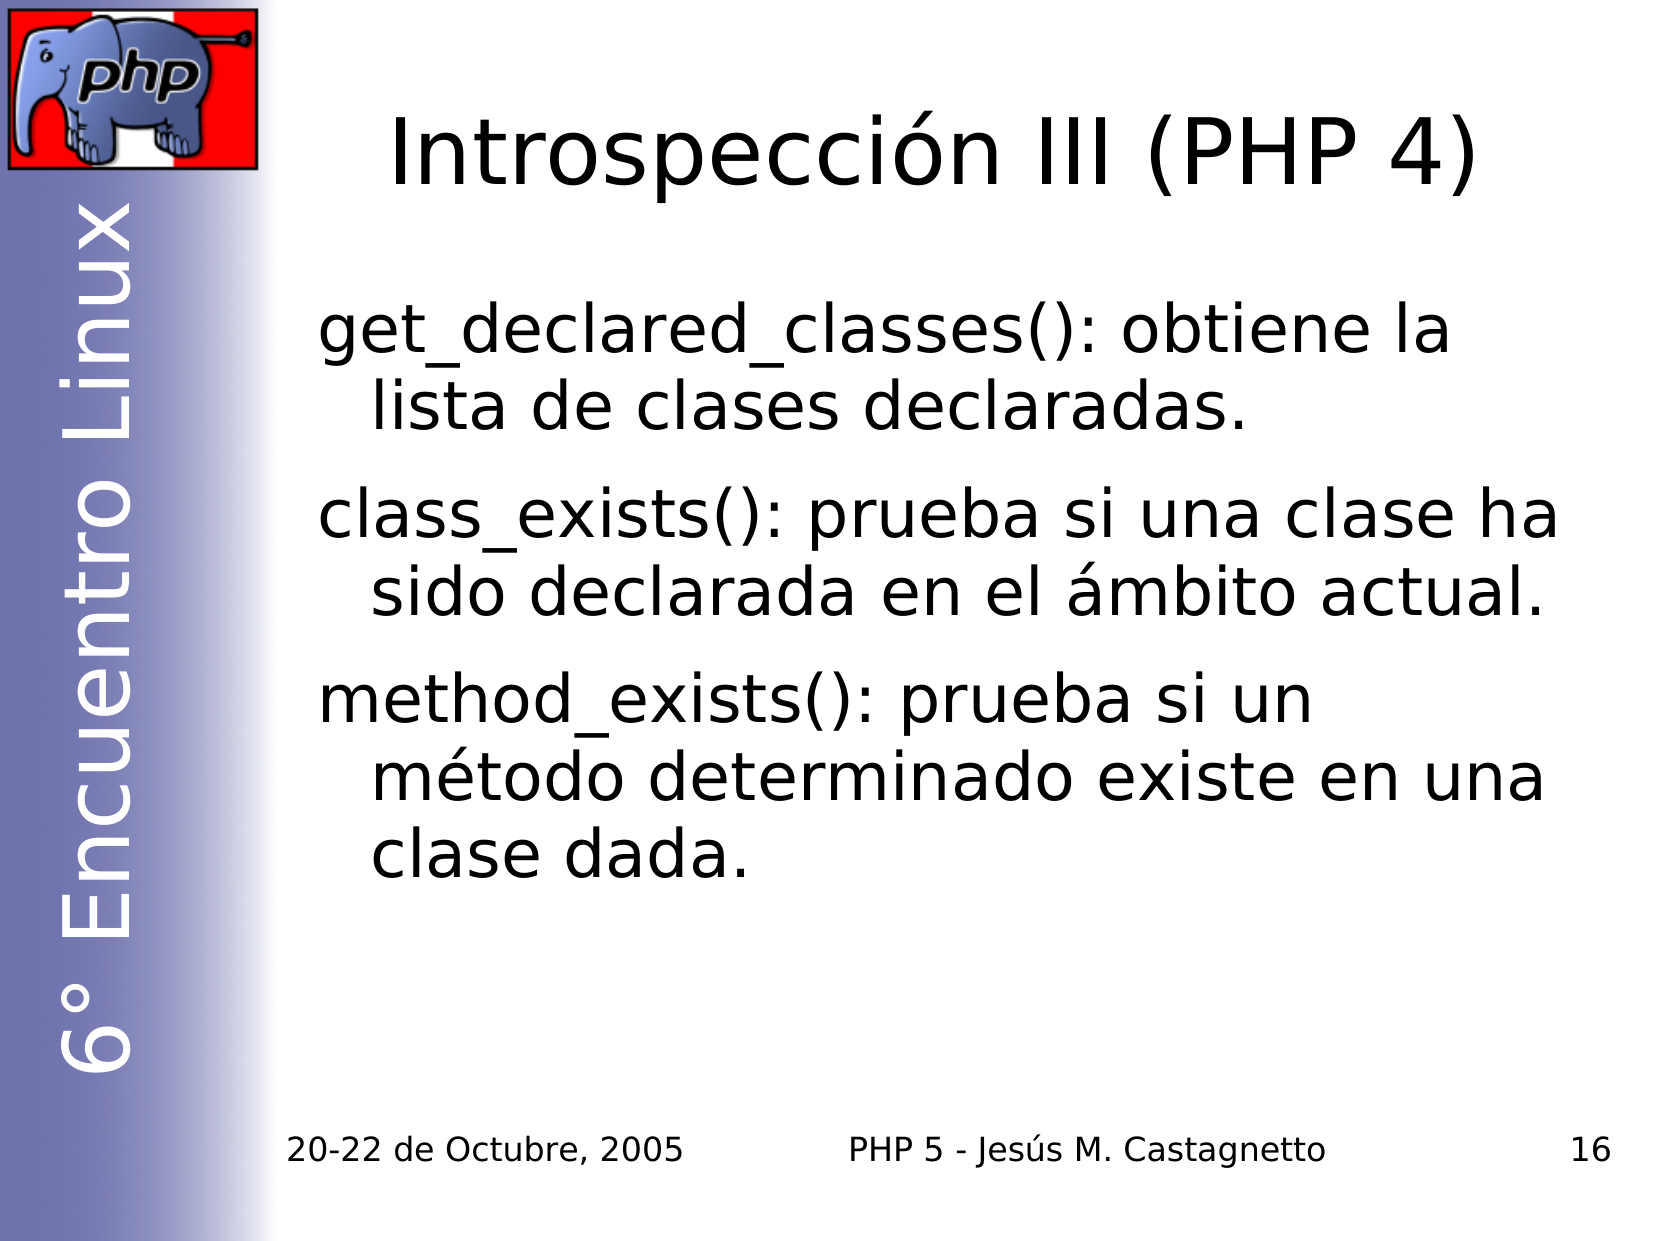

# Introspección III (PHP 4)
get_declared_classes(): obtiene la lista de clases declaradas.
class_exists(): prueba si una clase ha sido declarada en el ámbito actual.
method_exists(): prueba si un método determinado existe en una clase dada.
20-22 de Octubre, 2005
PHP 5 - Jesús M. Castagnetto
16